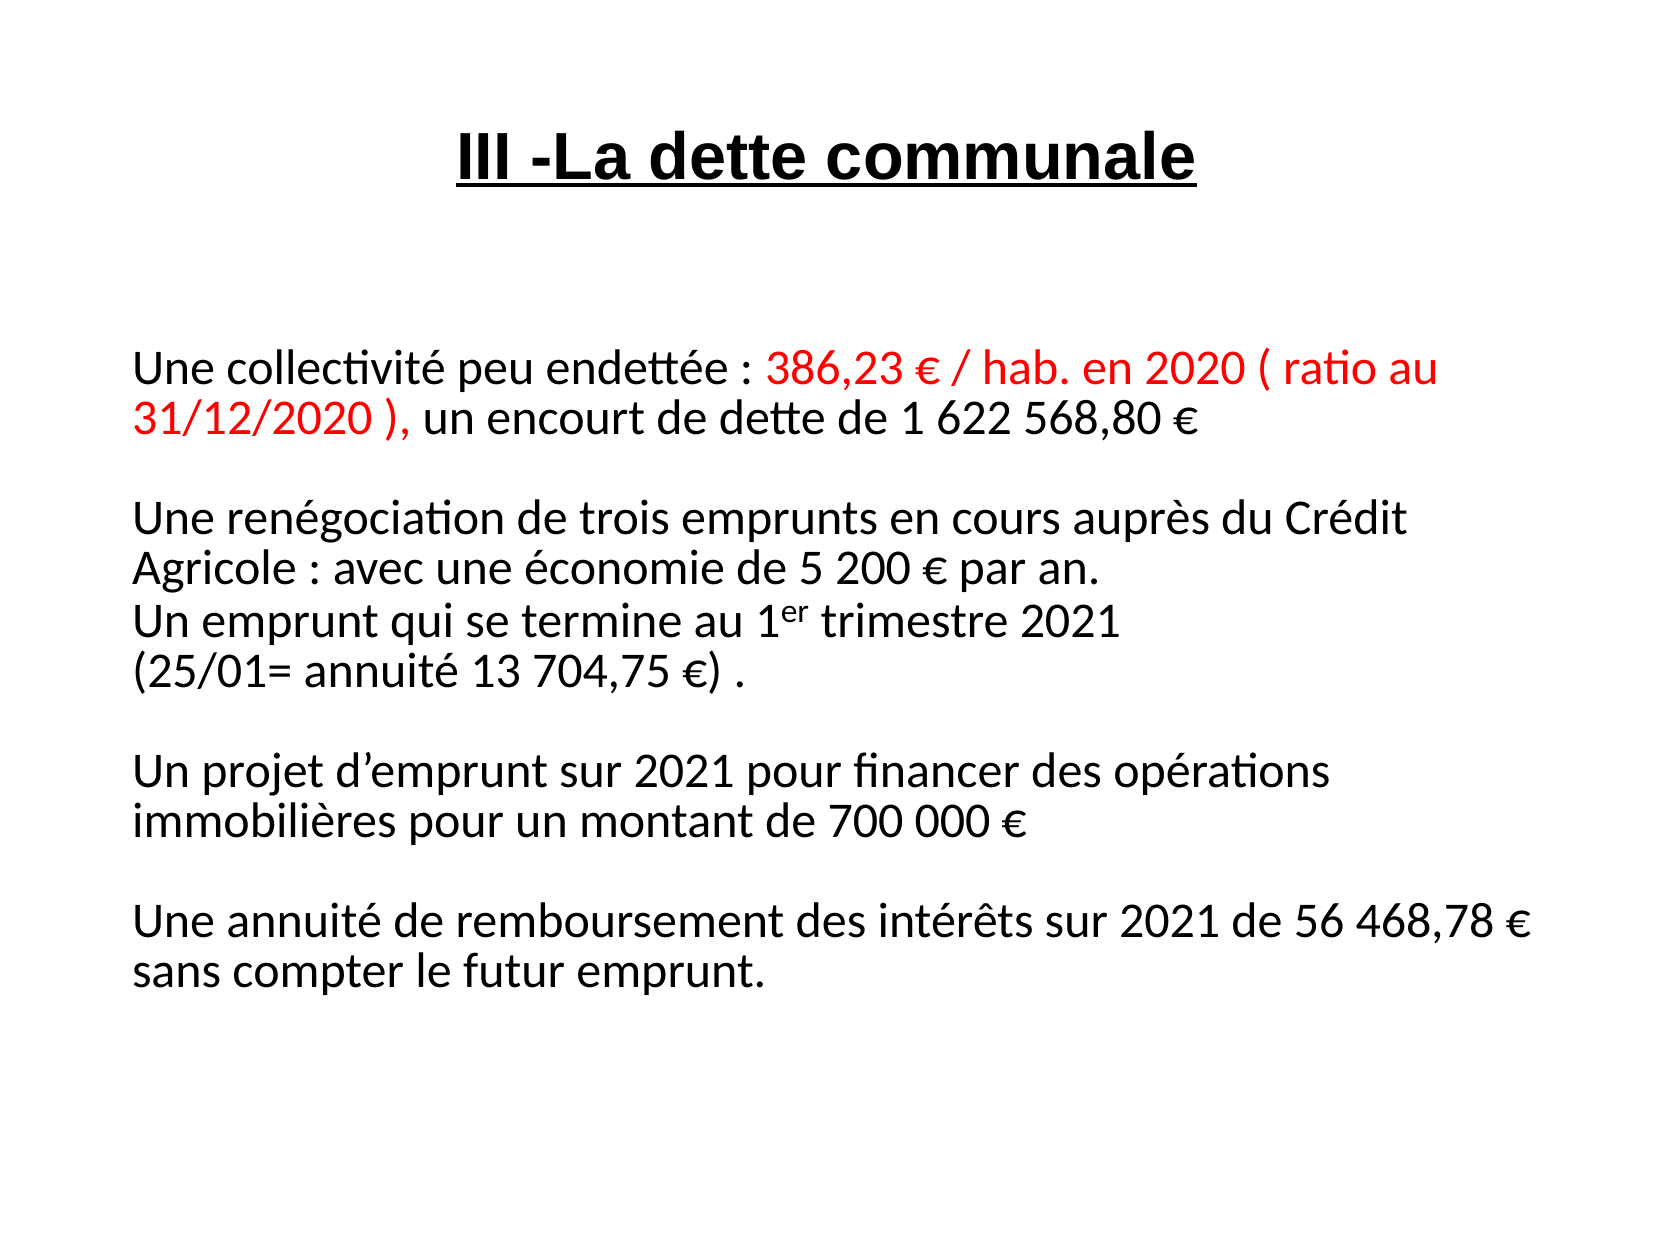

# III -La dette communale
Une collectivité peu endettée : 386,23 € / hab. en 2020 ( ratio au 31/12/2020 ), un encourt de dette de 1 622 568,80 €
Une renégociation de trois emprunts en cours auprès du Crédit Agricole : avec une économie de 5 200 € par an.
Un emprunt qui se termine au 1er trimestre 2021
(25/01= annuité 13 704,75 €) .
Un projet d’emprunt sur 2021 pour financer des opérations immobilières pour un montant de 700 000 €
Une annuité de remboursement des intérêts sur 2021 de 56 468,78 € sans compter le futur emprunt.